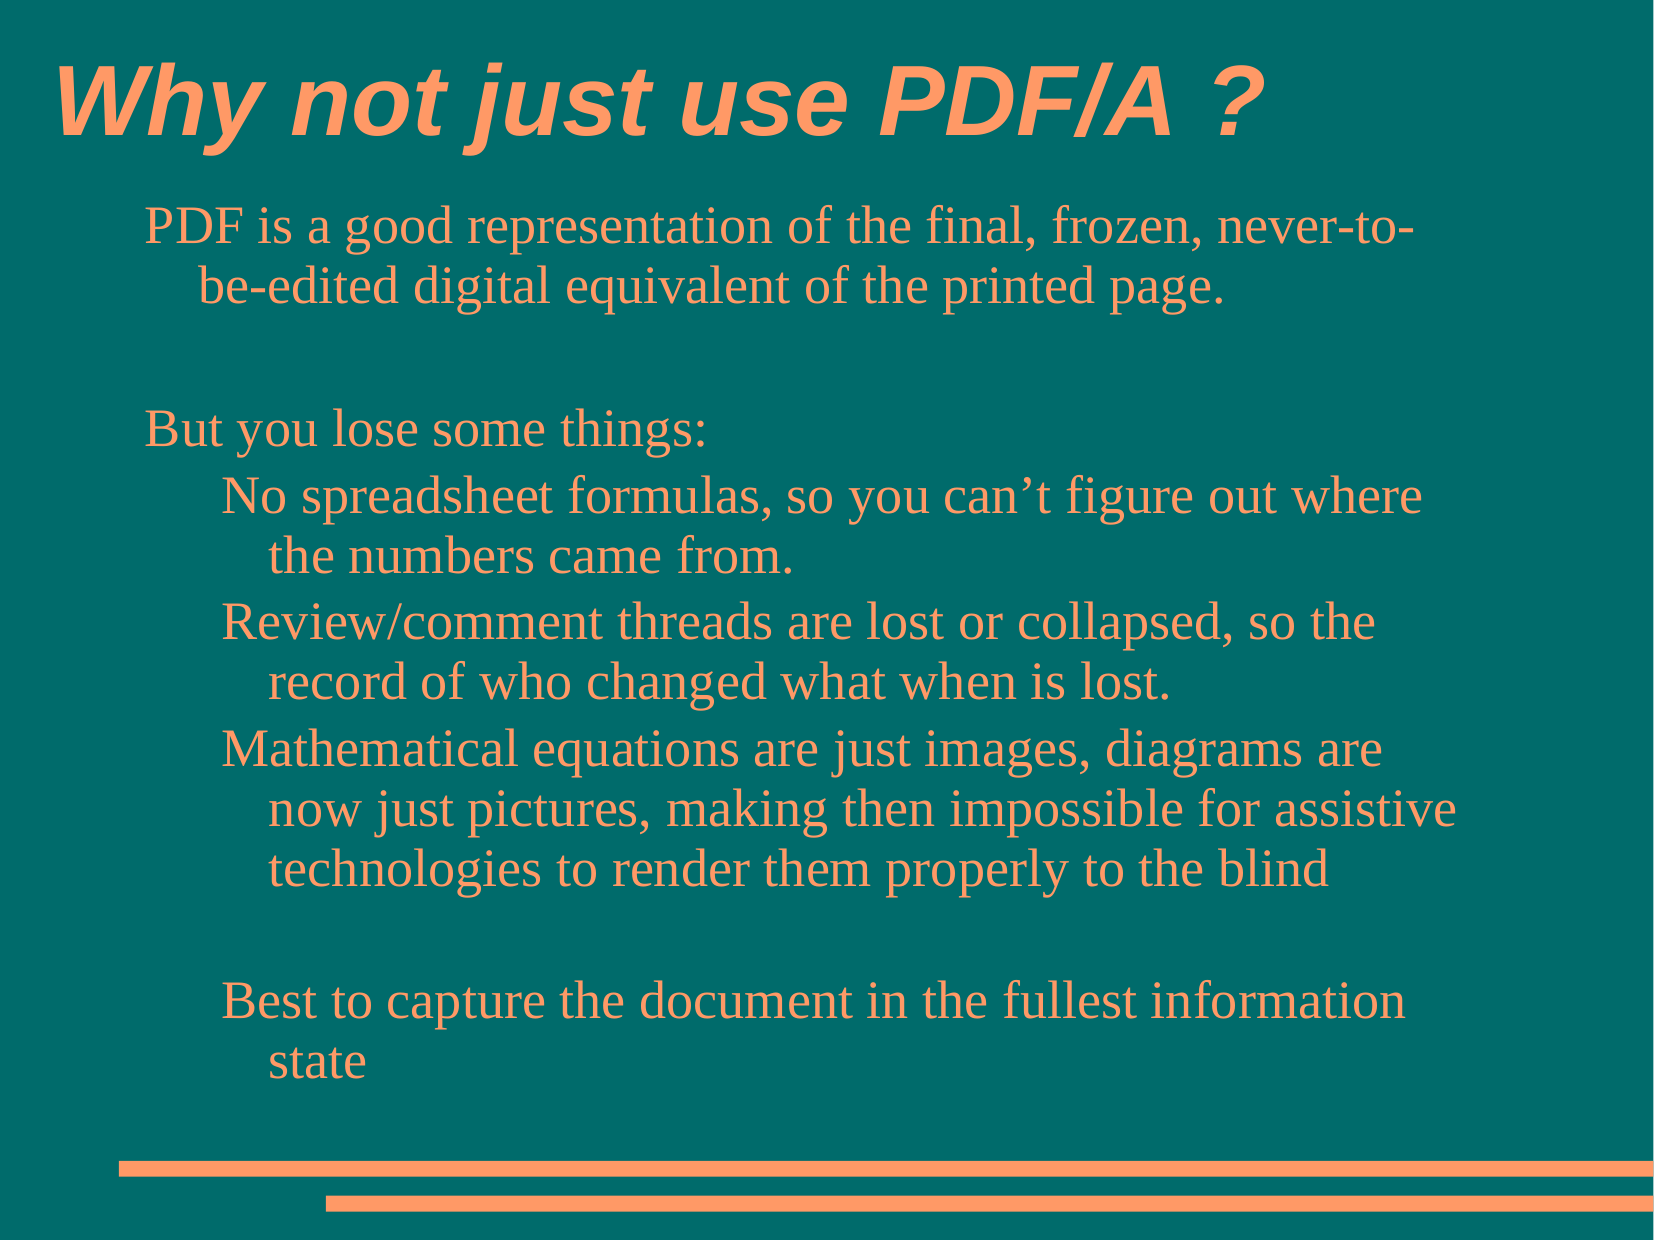

# Why not just use PDF/A ?
PDF is a good representation of the final, frozen, never-to-be-edited digital equivalent of the printed page.
But you lose some things:
No spreadsheet formulas, so you can’t figure out where the numbers came from.
Review/comment threads are lost or collapsed, so the record of who changed what when is lost.
Mathematical equations are just images, diagrams are now just pictures, making then impossible for assistive technologies to render them properly to the blind
Best to capture the document in the fullest information state